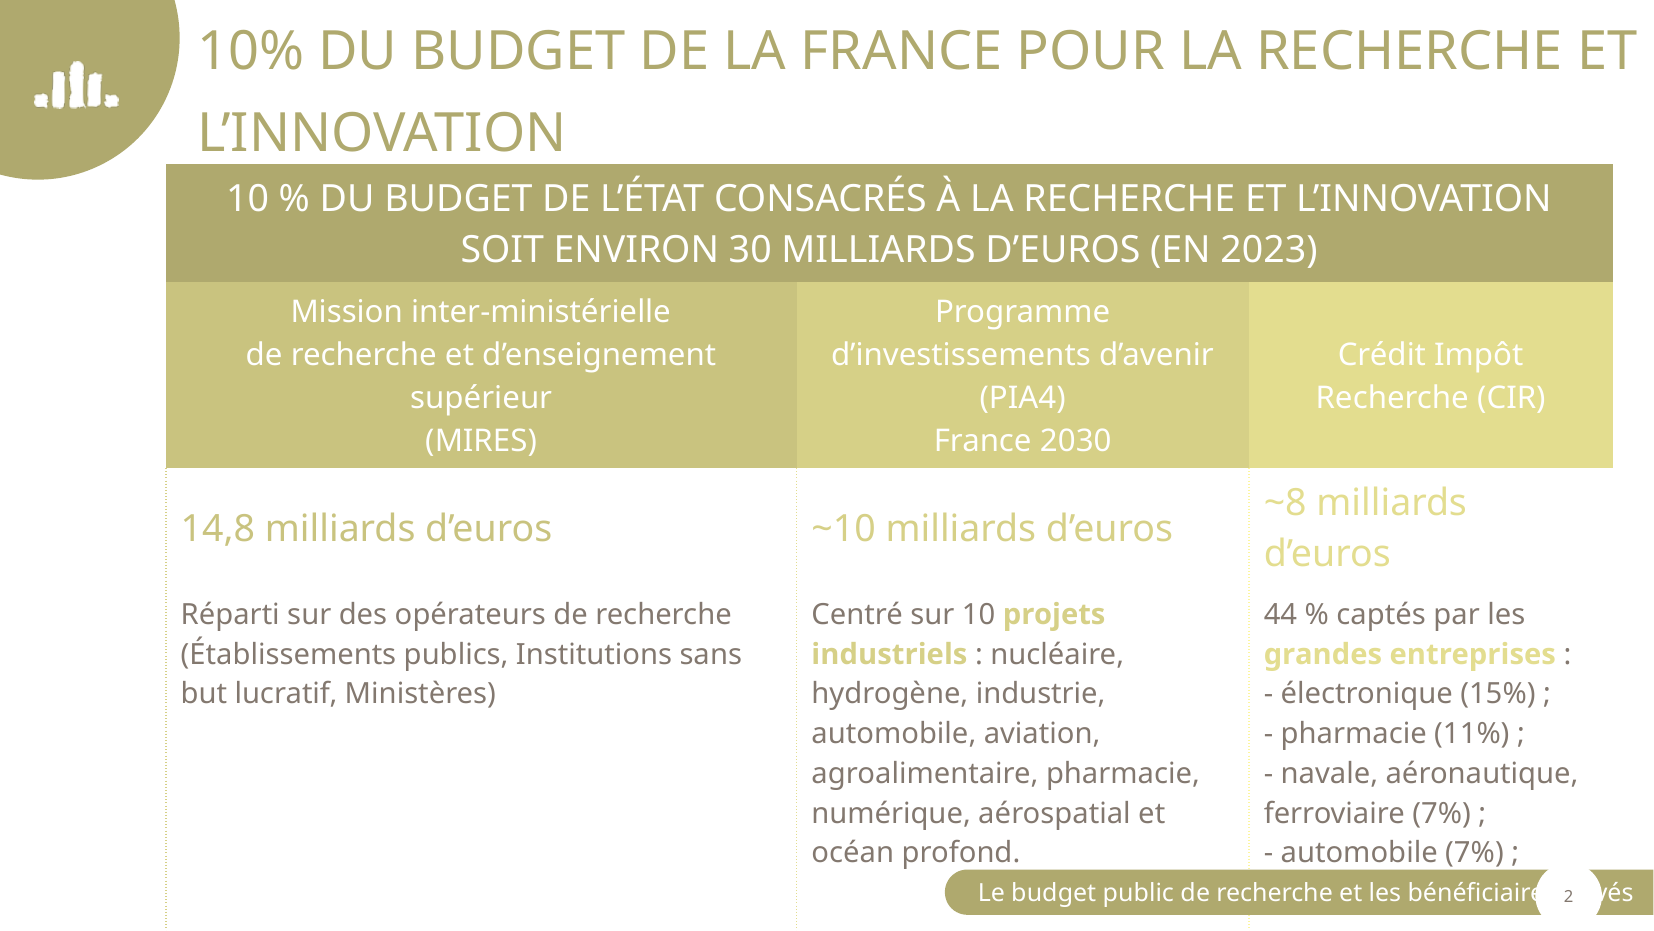

# 10% DU BUDGET DE LA FRANCE POUR LA RECHERCHE ET L’INNOVATION
| 10 % DU BUDGET DE L’ÉTAT CONSACRÉS À LA RECHERCHE ET L’INNOVATION SOIT ENVIRON 30 MILLIARDS D’EUROS (EN 2023) | | |
| --- | --- | --- |
| Mission inter-ministérielle de recherche et d’enseignement supérieur (MIRES) | Programme d’investissements d’avenir (PIA4) France 2030 | Crédit Impôt Recherche (CIR) |
| 14,8 milliards d’euros | ~10 milliards d’euros | ~8 milliards d’euros |
| Réparti sur des opérateurs de recherche (Établissements publics, Institutions sans but lucratif, Ministères) | Centré sur 10 projets industriels : nucléaire, hydrogène, industrie, automobile, aviation, agroalimentaire, pharmacie, numérique, aérospatial et océan profond. | 44 % captés par les grandes entreprises : - électronique (15%) ; - pharmacie (11%) ; - navale, aéronautique, ferroviaire (7%) ; - automobile (7%) ; - informatique (15 %) |
2
2
Le budget public de recherche et les bénéficiaires privés